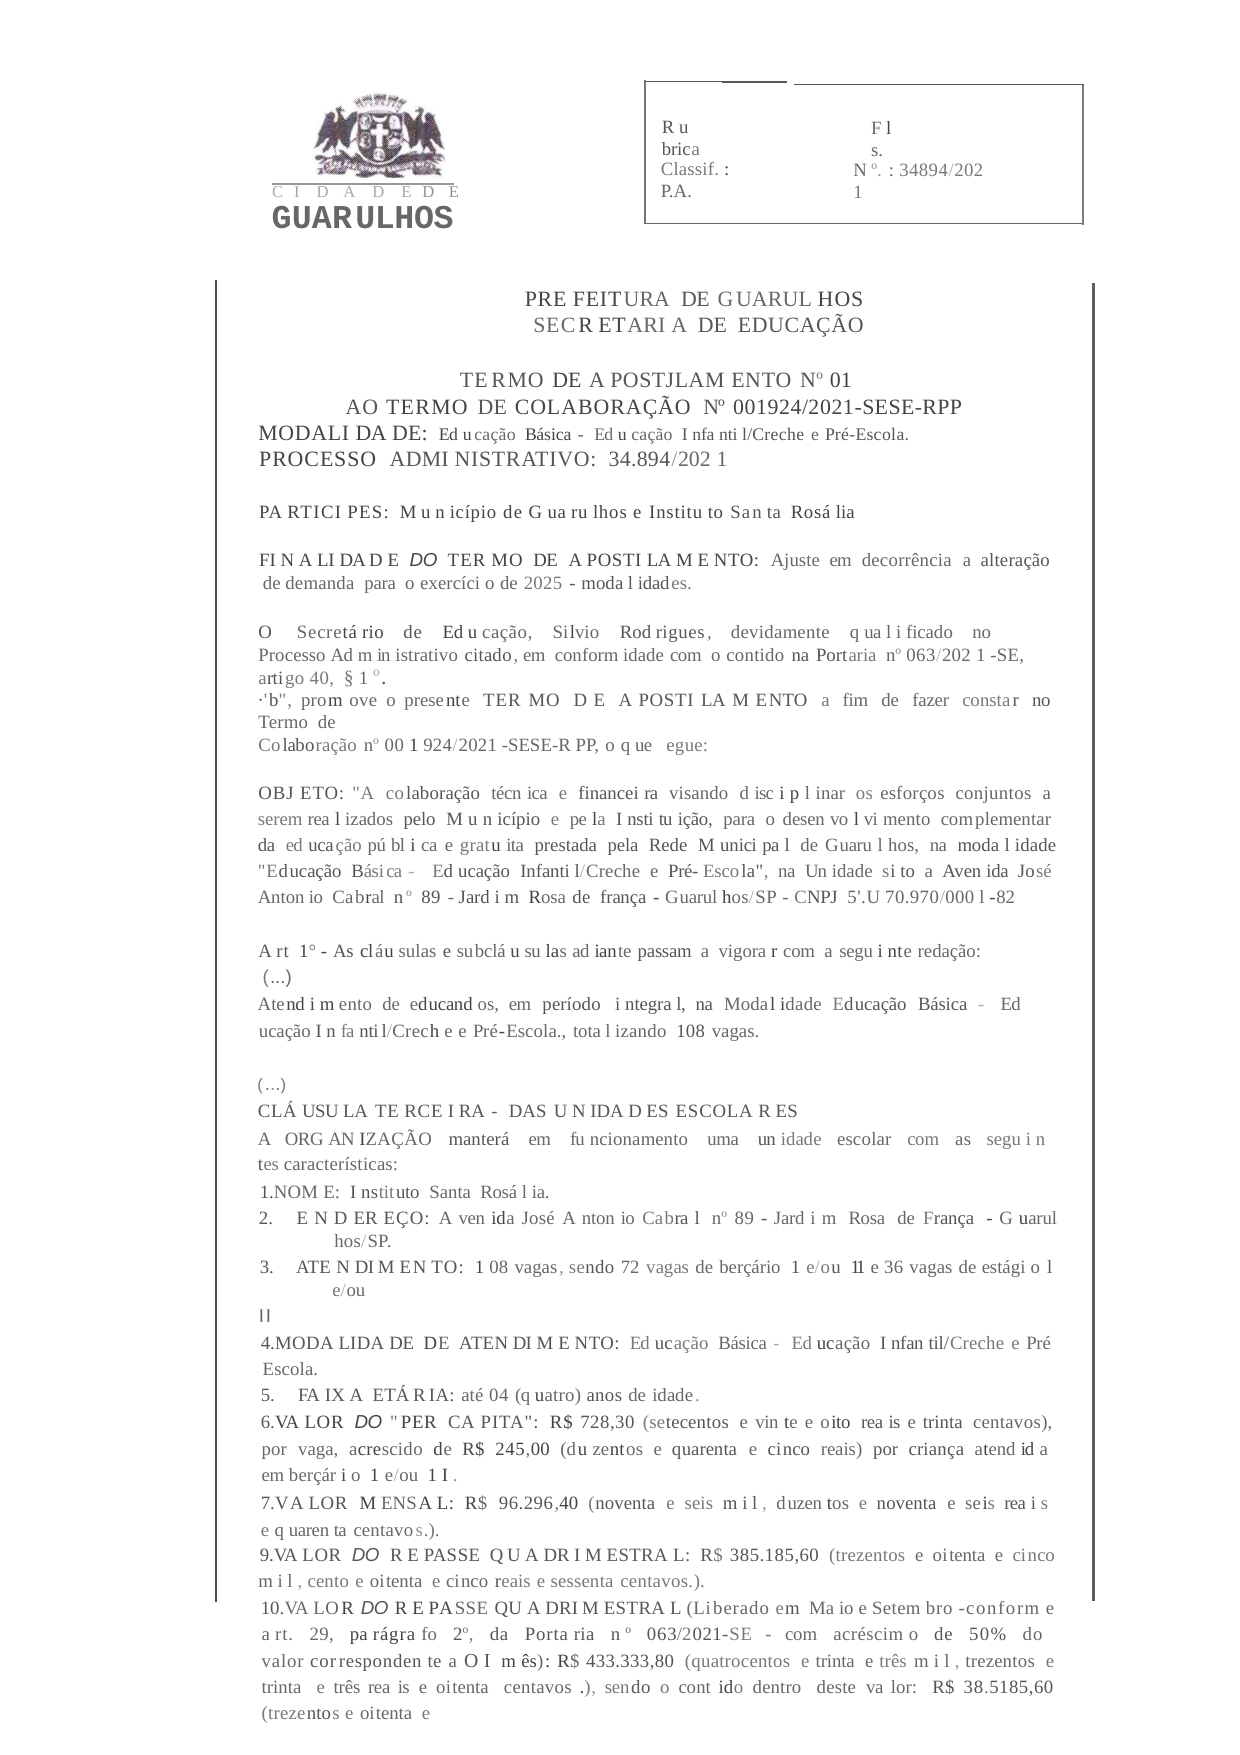

R u brica
F l s.
Classif. : P.A.
N º. : 34894/202 1
C I D A D E	D E
GUARULHOS
PRE FEITURA DE GUARUL HOS SECR ETARI A DE EDUCAÇÃO
TERMO DE A POSTJLAM ENTO Nº 01
AO TERMO DE COLABORAÇÃO Nº 001924/2021-SESE-RPP
MODALI DA DE: Ed u cação Básica - Ed u cação I nfa nti l/Creche e Pré-Escola.
PROCESSO ADMI NISTRATIVO: 34.894/202 1
PA RTICI PES: M u n icípio de G ua ru lhos e Institu to San ta Rosá lia
FI N A LI DA D E DO TER MO DE A POSTI LA M E NTO: Ajuste em decorrência a alteração de demanda para o exercíci o de 2025 - moda l idades.
O Secretá rio de Ed u cação, Silvio Rod rigues, devidamente q ua l i ficado no Processo Ad m in istrativo citado, em conform idade com o contido na Portaria nº 063/202 1 -SE, artigo 40, § 1 º.
·'b", prom ove o presente TER MO D E A POSTI LA M ENTO a fim de fazer constar no Termo de
Colaboração nº 00 1 924/2021 -SESE-R PP, o q ue egue:
OBJ ETO: "A colaboração técn ica e financei ra visando d isc i p l inar os esforços conjuntos a serem rea l izados pelo M u n icípio e pe la I nsti tu ição, para o desen vo l vi mento complementar da ed ucação pú bl i ca e gratu ita prestada pela Rede M unici pa l de Guaru l hos, na moda l idade "Educação Básica - Ed ucação Infanti l/Creche e Pré- Escola", na Un idade si to a Aven ida José Anton io Cabral n º 89 - Jard i m Rosa de frança - Guarul hos/SP - CNPJ 5'.U 70.970/000 l -82
A rt 1° - As cláu sulas e subclá u su las ad iante passam a vigora r com a segu i nte redação:
(...)
Atend i m ento de educand os, em período i ntegra l, na Modal idade Educação Básica - Ed ucação I n fa nti l/Crech e e Pré-Escola., tota l izando 108 vagas.
(...)
CLÁ USU LA TE RCE I RA - DAS U N IDA D ES ESCOLA R ES
A ORG AN IZAÇÃO manterá em fu ncionamento uma un idade escolar com as segu i n tes características:
NOM E: I nstituto Santa Rosá l ia.
E N D ER EÇO: A ven ida José A nton io Cabra l nº 89 - Jard i m Rosa de França - G uarul hos/SP.
ATE N DI M EN TO: 1 08 vagas, sendo 72 vagas de berçário 1 e/ou 11 e 36 vagas de estági o l e/ou
II
MODA LIDA DE DE ATEN DI M E NTO: Ed ucação Básica - Ed ucação I nfan til/Creche e Pré­ Escola.
FA IX A ETÁ R IA: até 04 (q uatro) anos de idade.
VA LOR DO "PER CA PITA": R$ 728,30 (setecentos e vin te e oito rea is e trinta centavos), por vaga, acrescido de R$ 245,00 (du zentos e quarenta e cinco reais) por criança atend id a em berçár i o 1 e/ou 1 I .
V A LOR M ENSA L: R$ 96.296,40 (noventa e seis m i l , duzen tos e noventa e seis rea i s e q uaren ta centavos.).
VA LOR DO R E PASSE QU A DR I M ESTRA L: R$ 385.185,60 (trezentos e oitenta e cinco
m i l , cento e oitenta e cinco reais e sessenta centavos.).
VA LOR DO R E PASSE QU A DRI M ESTRA L (Liberado em Ma io e Setem bro -conform e a rt. 29, pa rágra fo 2º, da Porta ria n º 063/2021-SE - com acréscim o de 50% do valor corresponden te a O I m ês): R$ 433.333,80 (quatrocentos e trinta e três m i l , trezentos e trinta e três rea is e oitenta centavos .), sendo o cont ido dentro deste va lor: R$ 38.5185,60 (trezentos e oitenta e